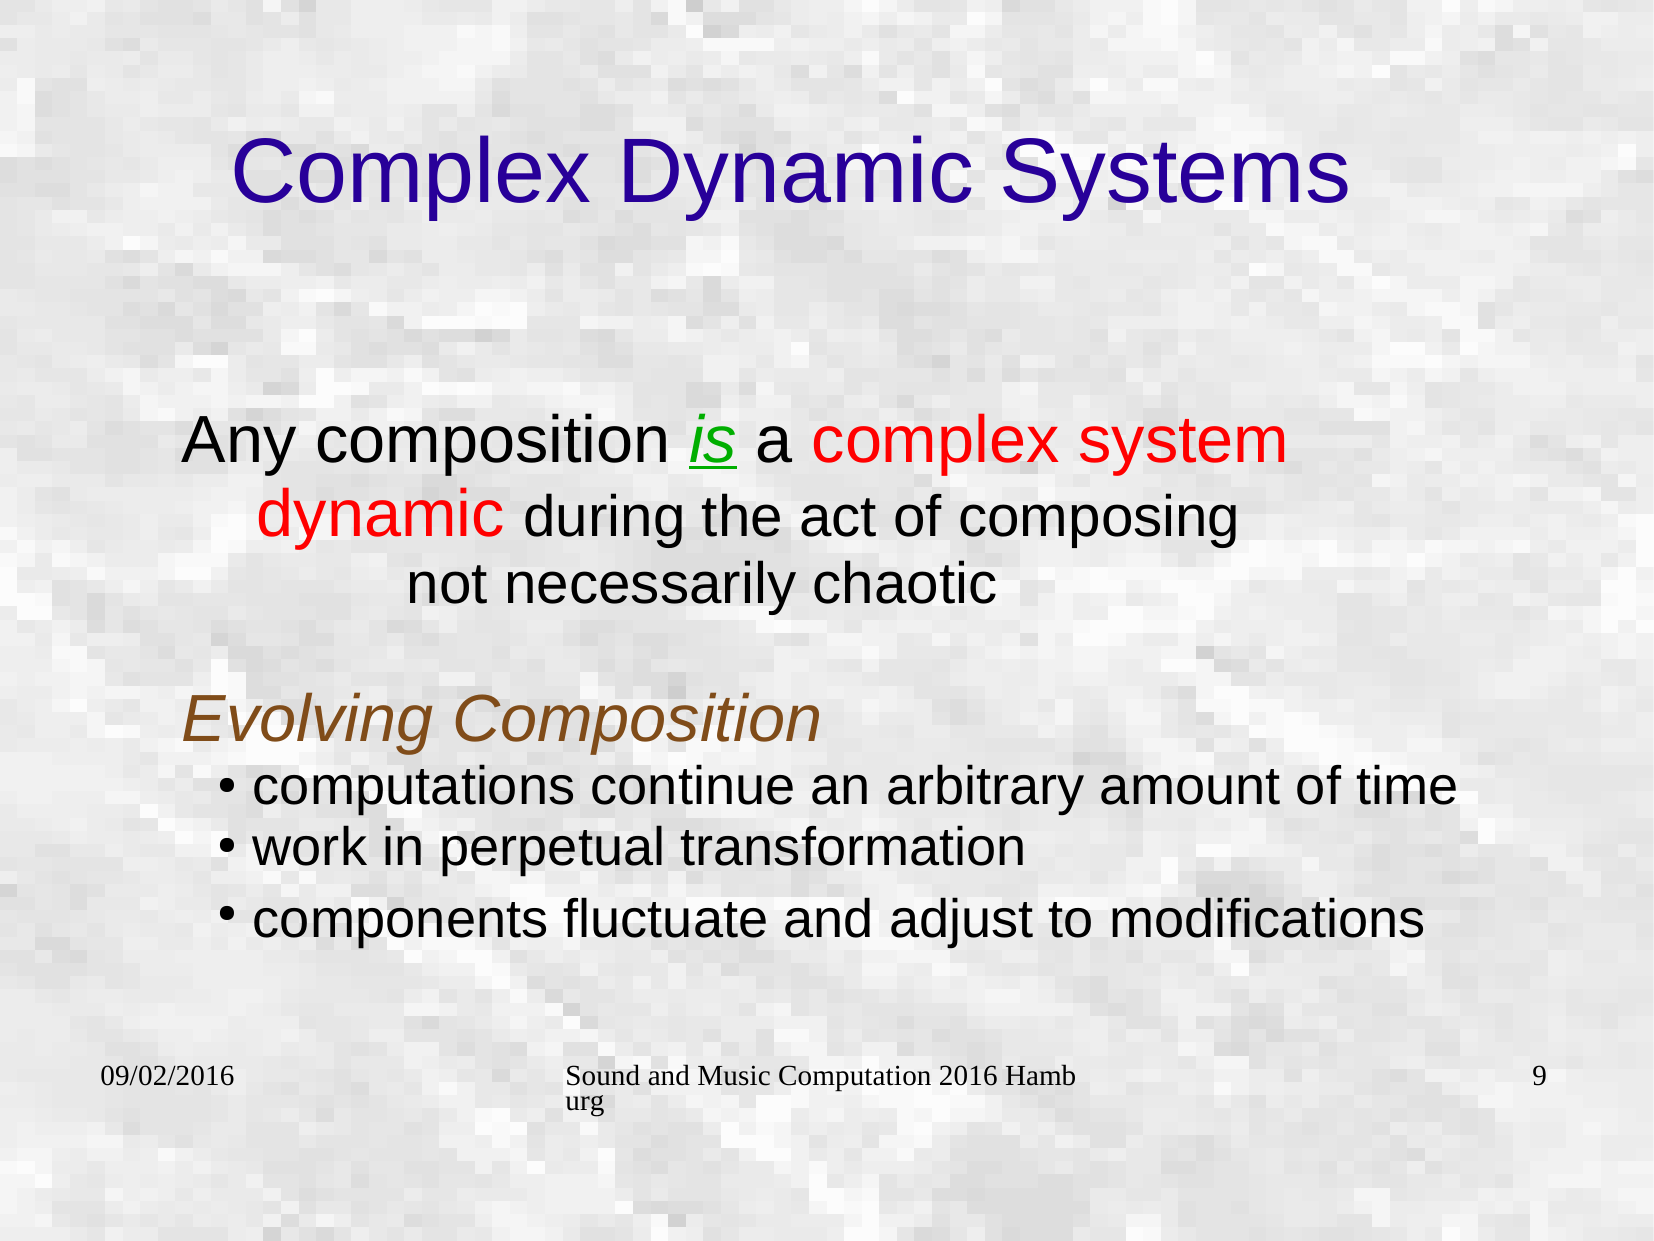

# Complex Dynamic Systems
Any composition is a complex system
	dynamic during the act of composing
			not necessarily chaotic
Evolving Composition
computations continue an arbitrary amount of time
work in perpetual transformation
components fluctuate and adjust to modifications
09/02/2016
Sound and Music Computation 2016 Hamburg
9